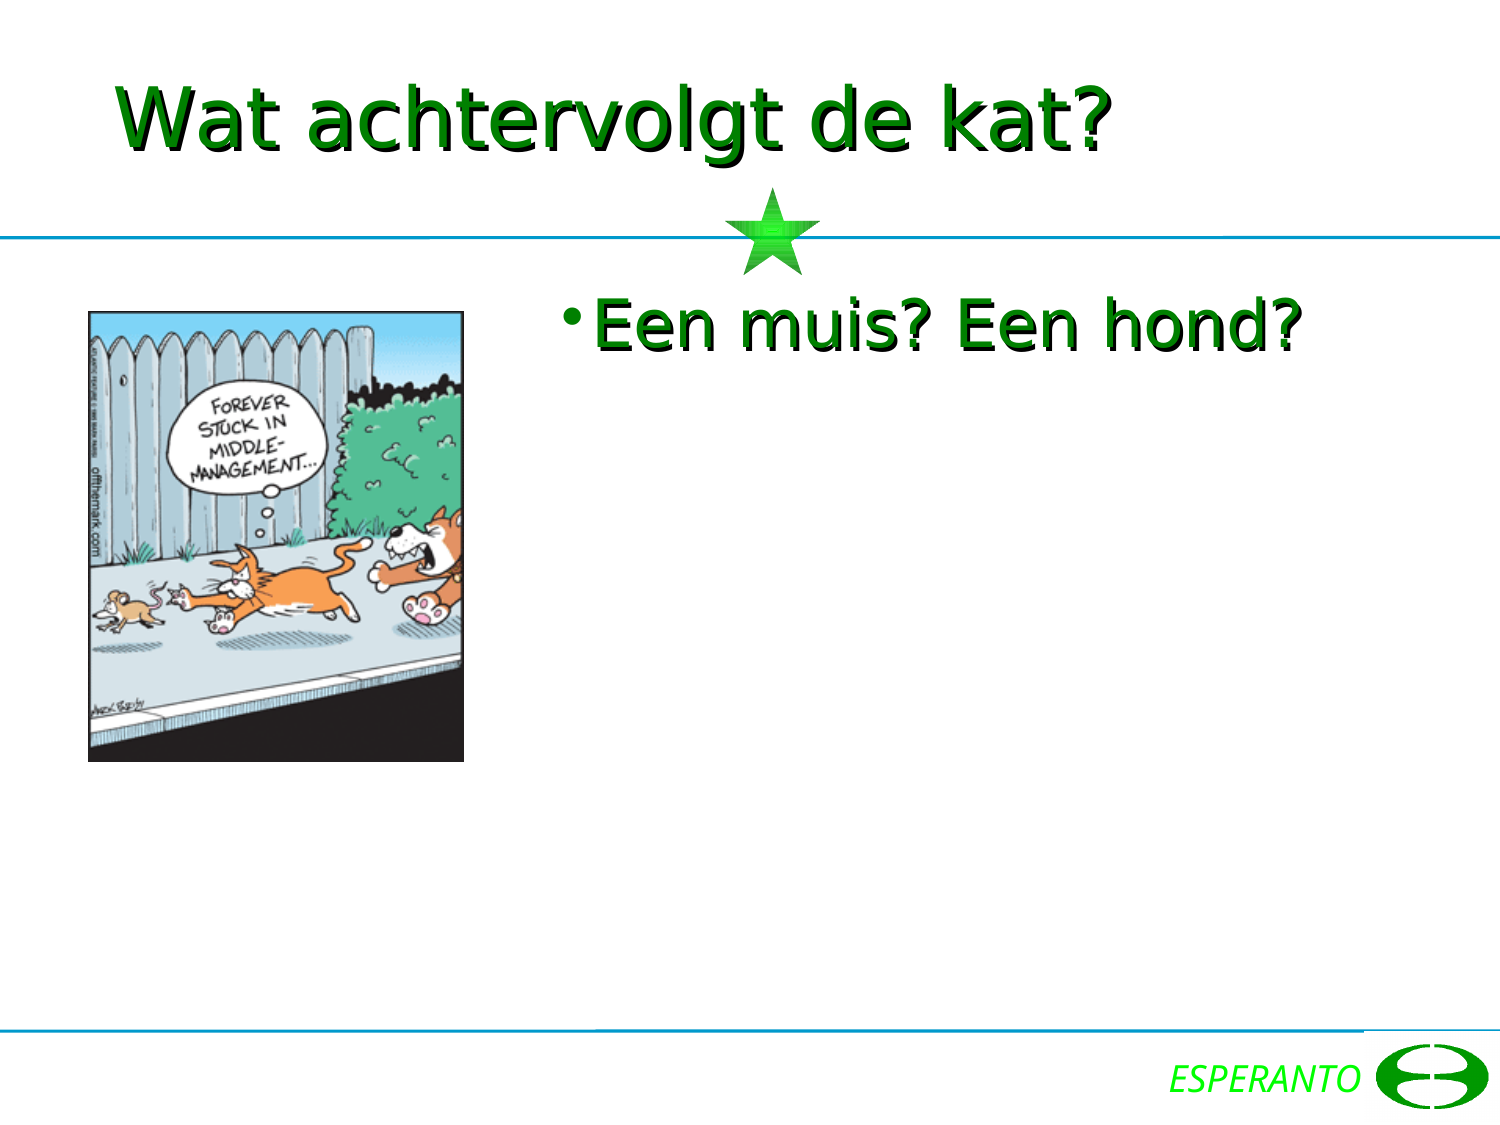

# Wat achtervolgt de kat?
Een muis? Een hond?